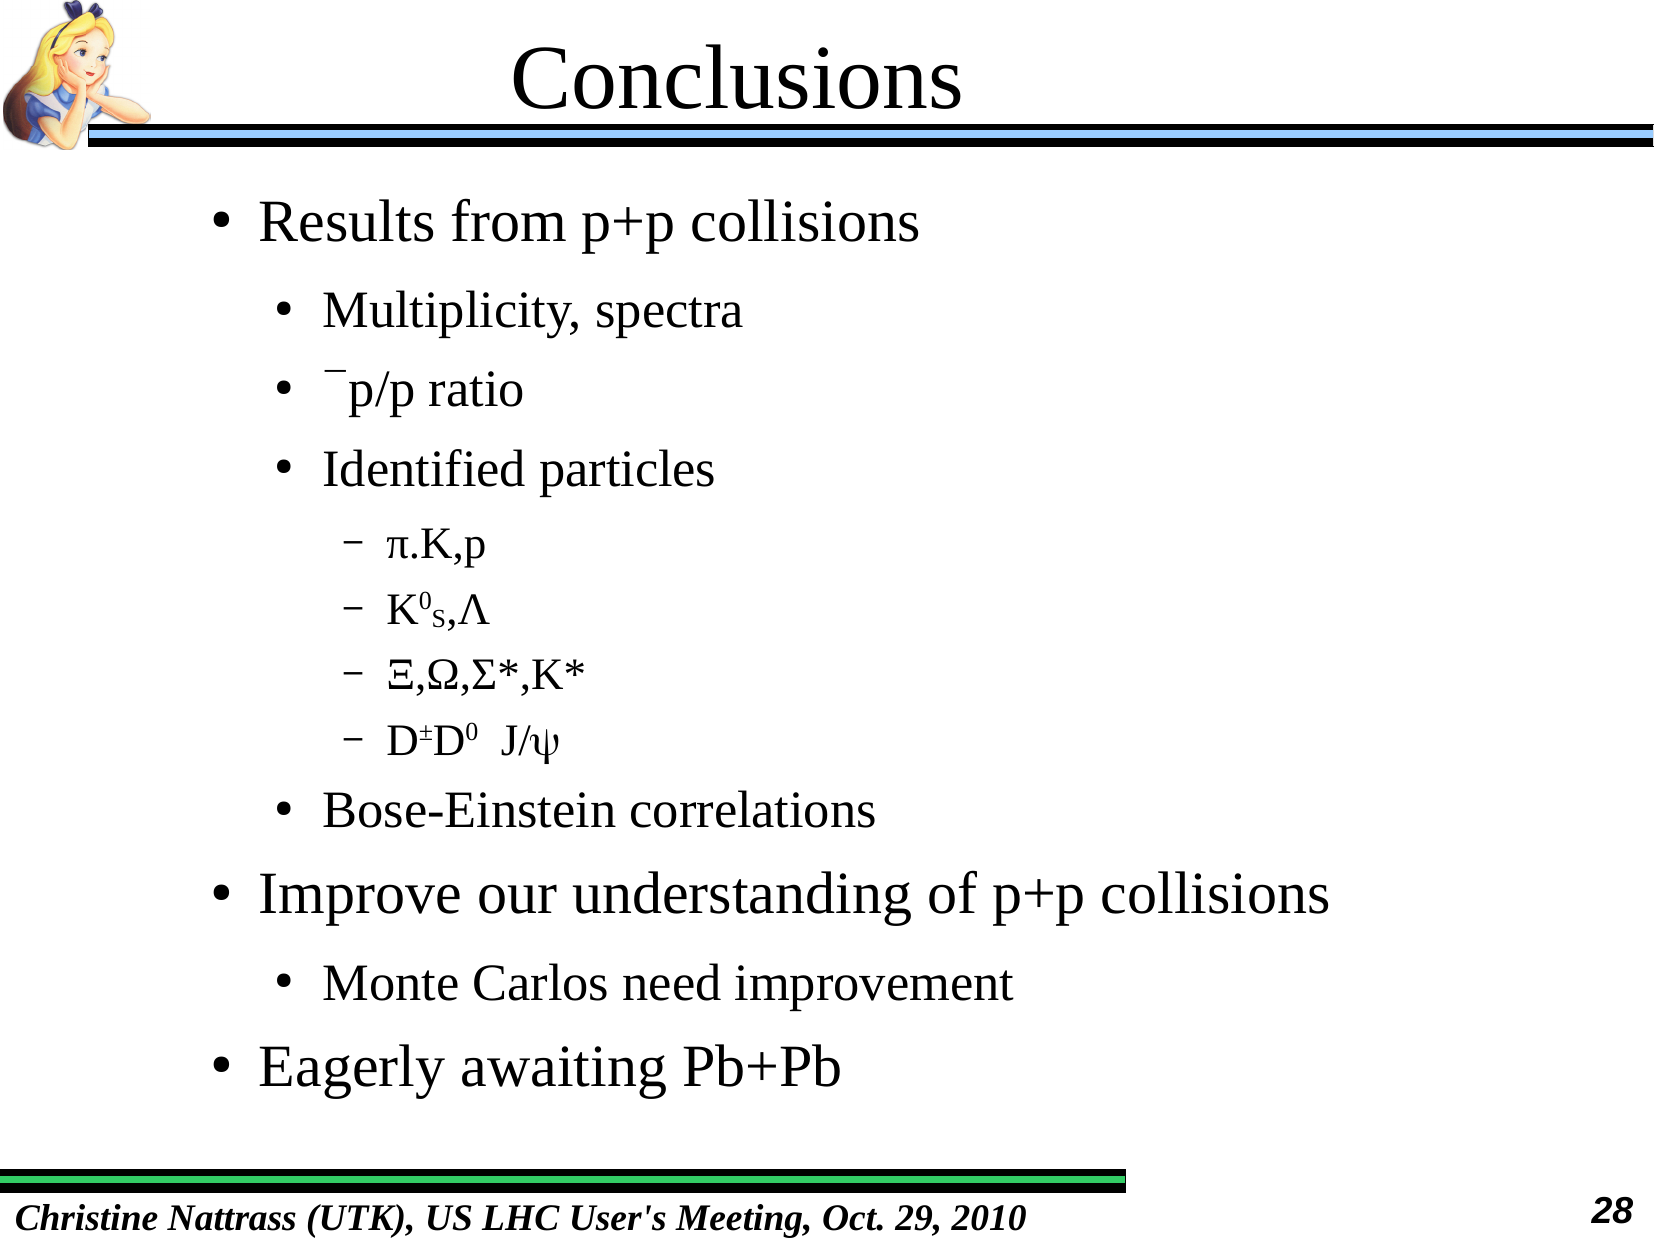

# Conclusions
Results from p+p collisions
Multiplicity, spectra
p/p ratio
Identified particles
π.K,p
K0S,Λ
Ξ,Ω,Σ*,K*
D±D0 J/
Bose-Einstein correlations
Improve our understanding of p+p collisions
Monte Carlos need improvement
Eagerly awaiting Pb+Pb
28